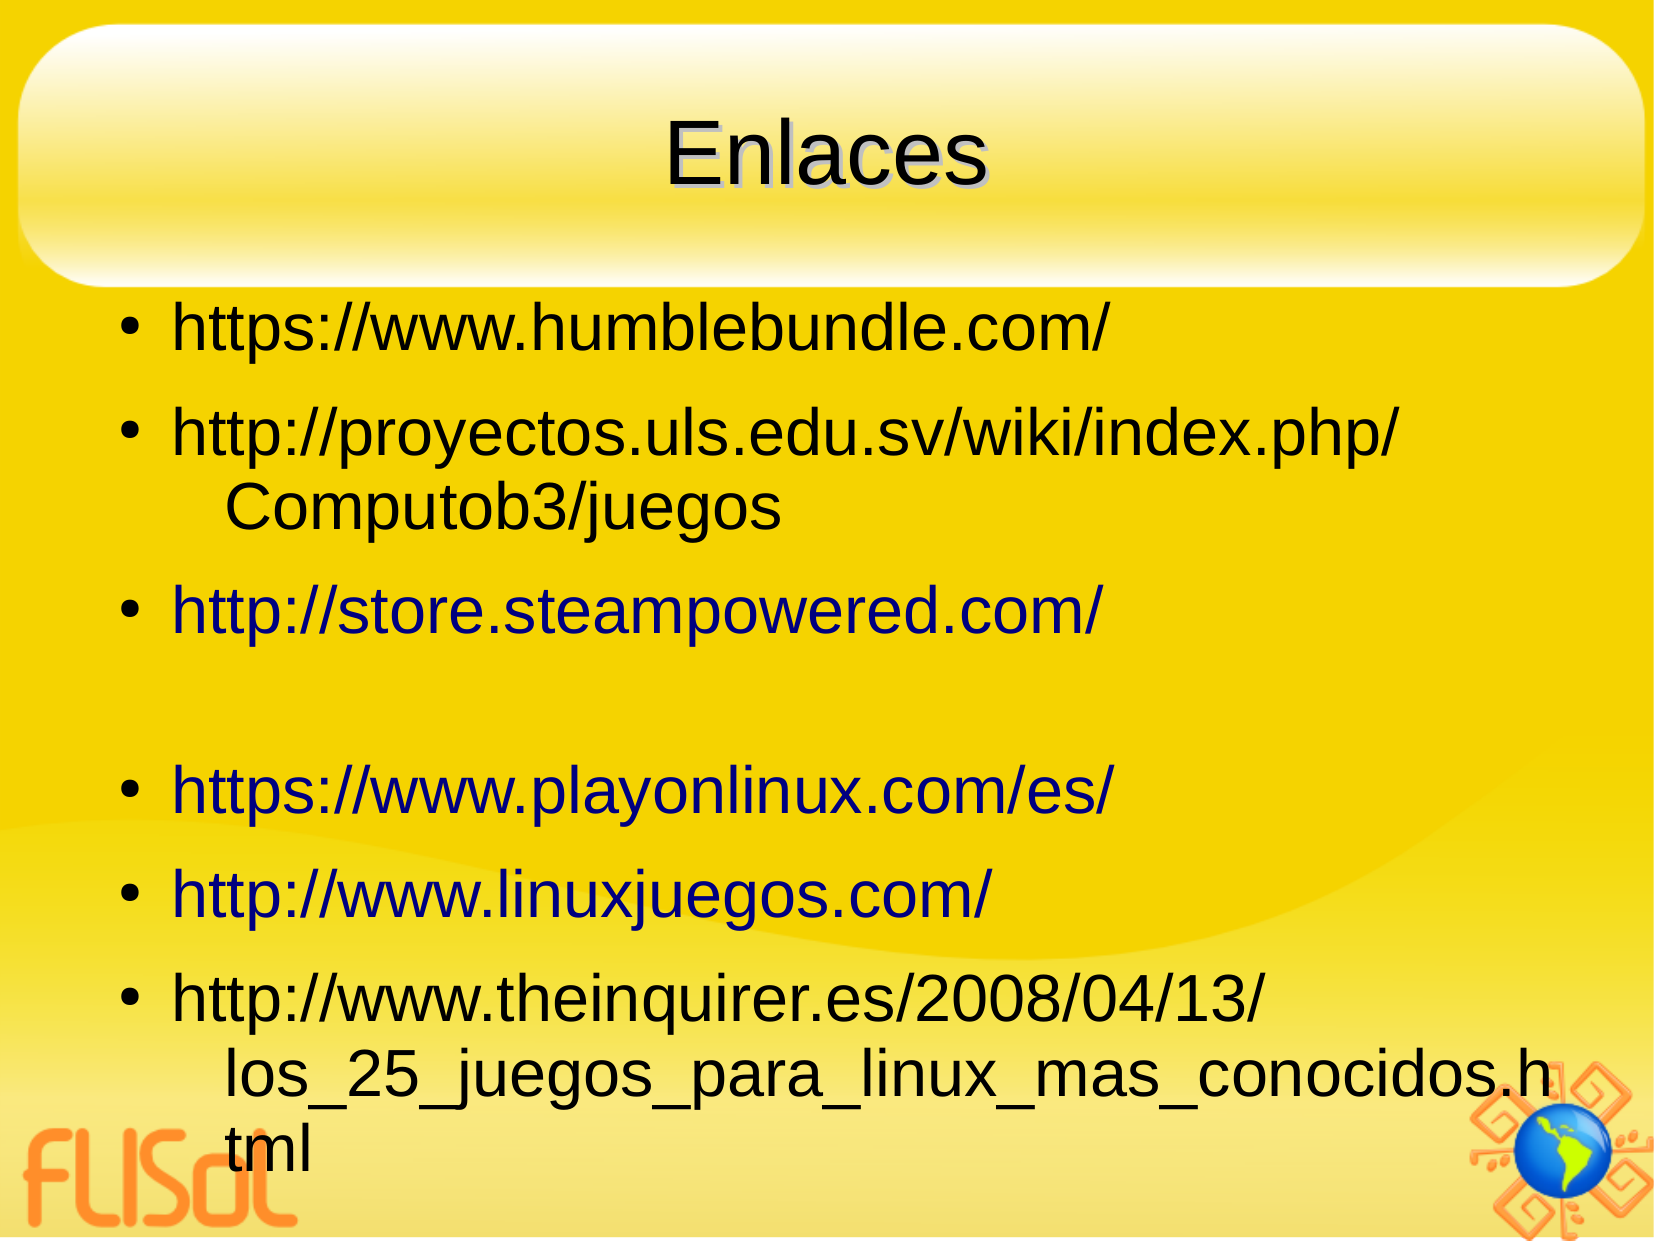

# Enlaces
https://www.humblebundle.com/
http://proyectos.uls.edu.sv/wiki/index.php/Computob3/juegos
http://store.steampowered.com/
https://www.playonlinux.com/es/
http://www.linuxjuegos.com/
http://www.theinquirer.es/2008/04/13/los_25_juegos_para_linux_mas_conocidos.html